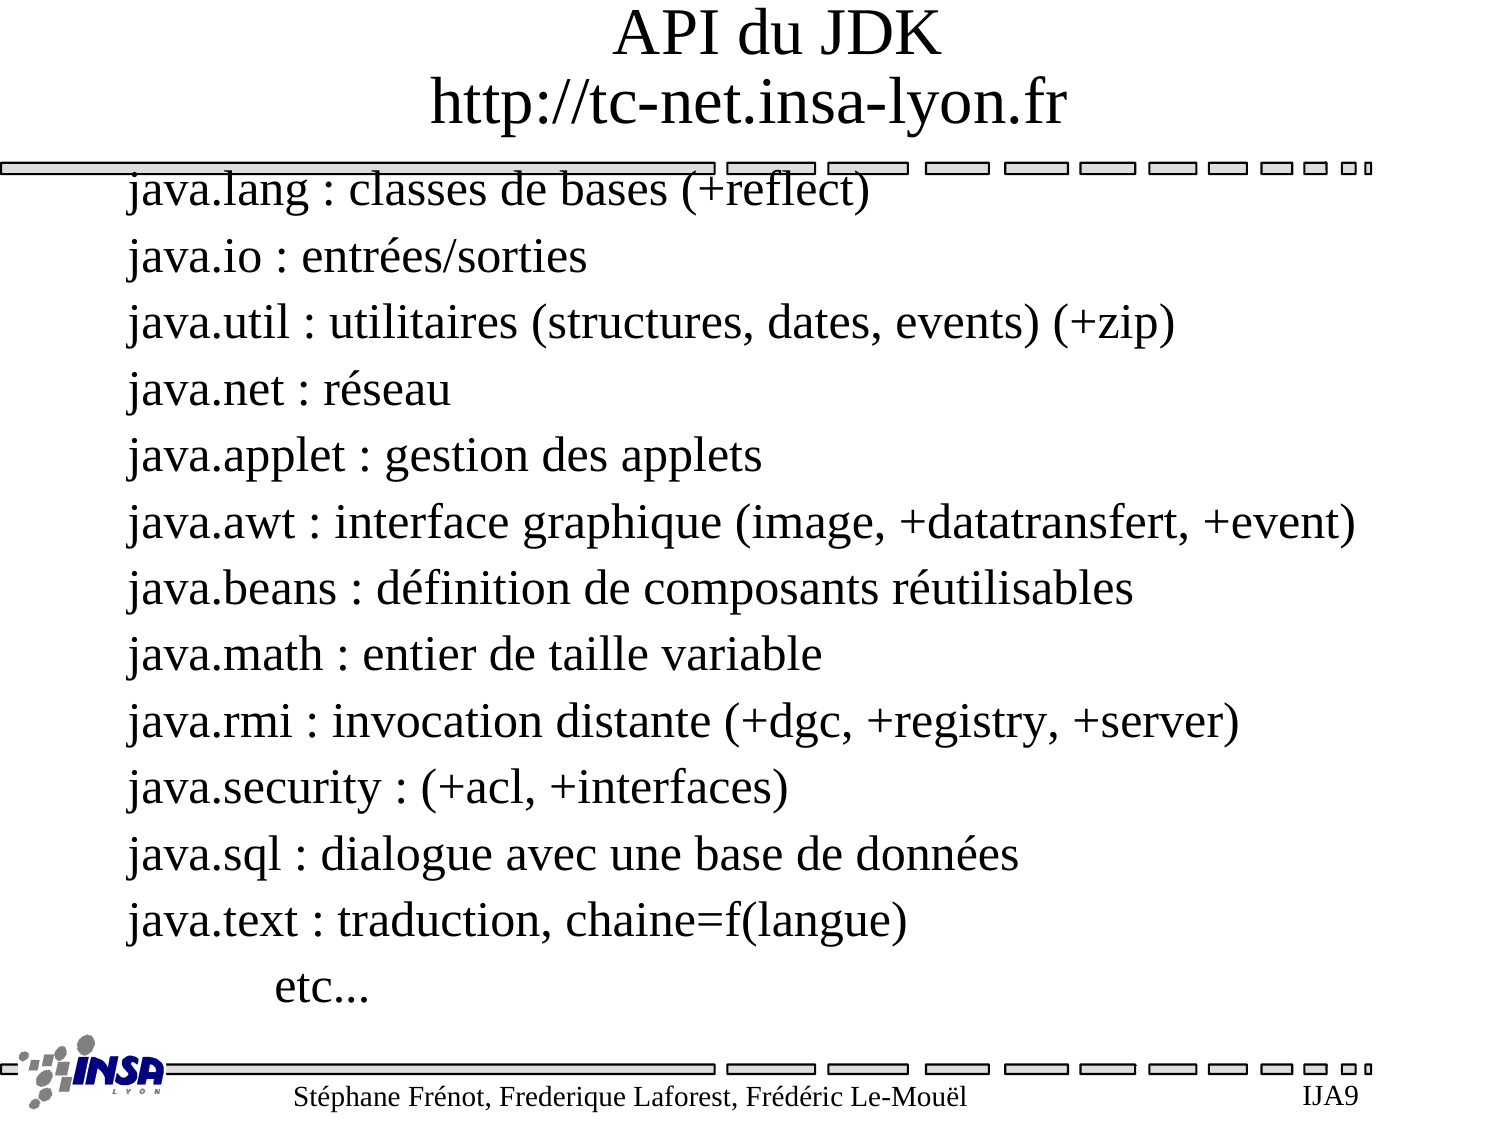

# API du JDK http://tc-net.insa-lyon.fr
java.lang : classes de bases (+reflect)
java.io : entrées/sorties
java.util : utilitaires (structures, dates, events) (+zip)
java.net : réseau
java.applet : gestion des applets
java.awt : interface graphique (image, +datatransfert, +event)
java.beans : définition de composants réutilisables
java.math : entier de taille variable
java.rmi : invocation distante (+dgc, +registry, +server)
java.security : (+acl, +interfaces)
java.sql : dialogue avec une base de données
java.text : traduction, chaine=f(langue)
			etc...